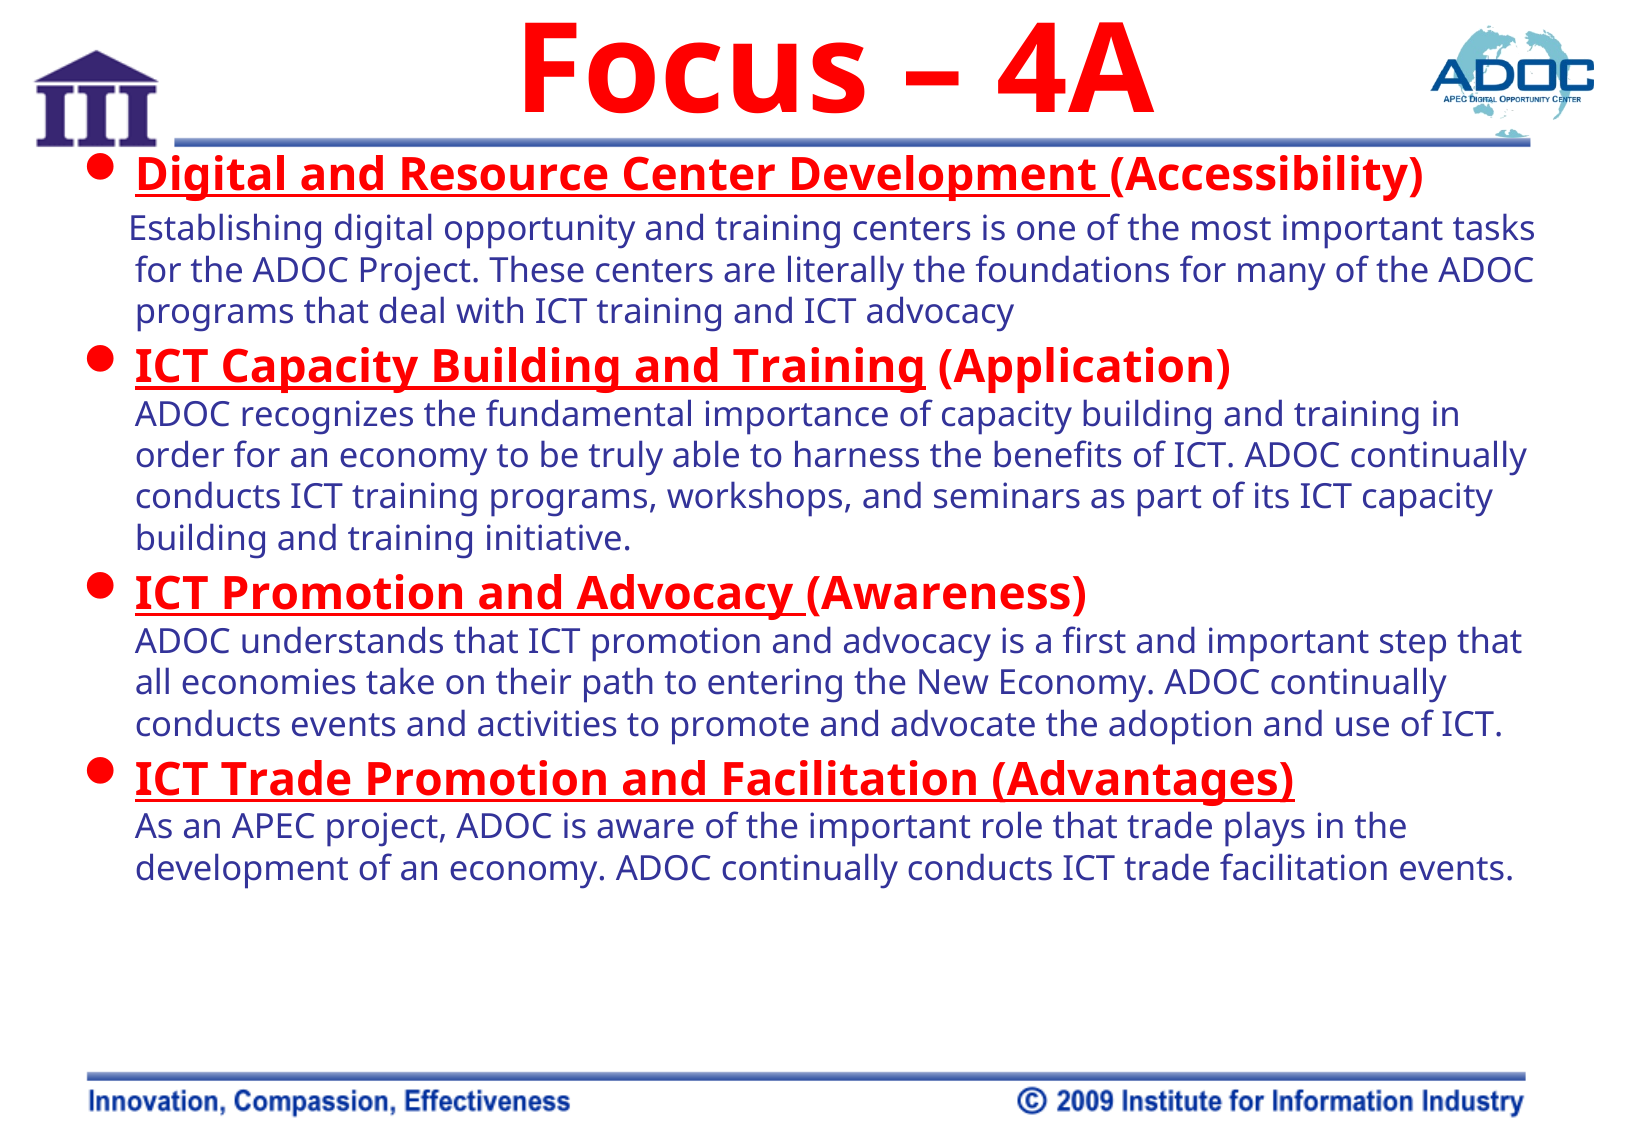

# Focus – 4A
Digital and Resource Center Development (Accessibility)
 Establishing digital opportunity and training centers is one of the most important tasks for the ADOC Project. These centers are literally the foundations for many of the ADOC programs that deal with ICT training and ICT advocacy
ICT Capacity Building and Training (Application)
ADOC recognizes the fundamental importance of capacity building and training in order for an economy to be truly able to harness the benefits of ICT. ADOC continually conducts ICT training programs, workshops, and seminars as part of its ICT capacity building and training initiative.
ICT Promotion and Advocacy (Awareness)
ADOC understands that ICT promotion and advocacy is a first and important step that all economies take on their path to entering the New Economy. ADOC continually conducts events and activities to promote and advocate the adoption and use of ICT.
ICT Trade Promotion and Facilitation (Advantages)
As an APEC project, ADOC is aware of the important role that trade plays in the development of an economy. ADOC continually conducts ICT trade facilitation events.